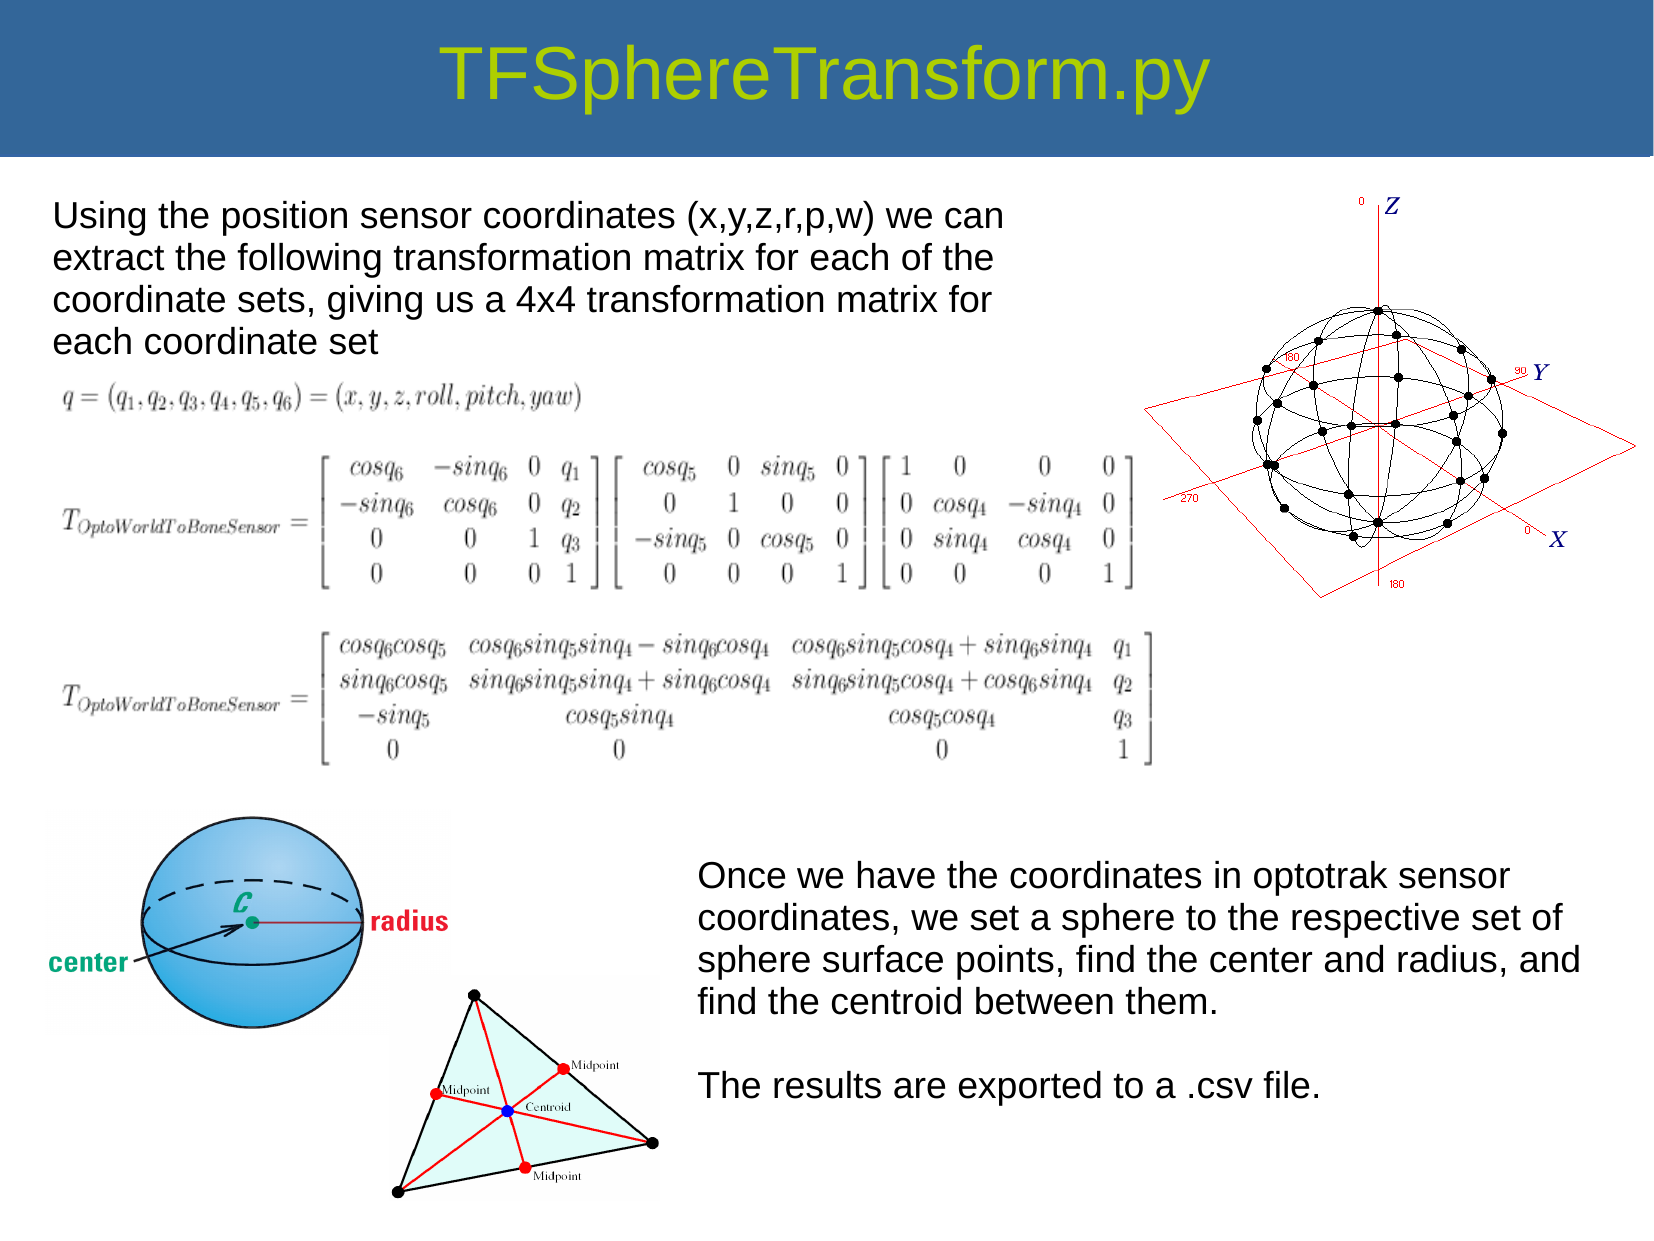

TFSphereTransform.py
Using the position sensor coordinates (x,y,z,r,p,w) we can extract the following transformation matrix for each of the coordinate sets, giving us a 4x4 transformation matrix for each coordinate set
Once we have the coordinates in optotrak sensor coordinates, we set a sphere to the respective set of sphere surface points, find the center and radius, and find the centroid between them.
The results are exported to a .csv file.